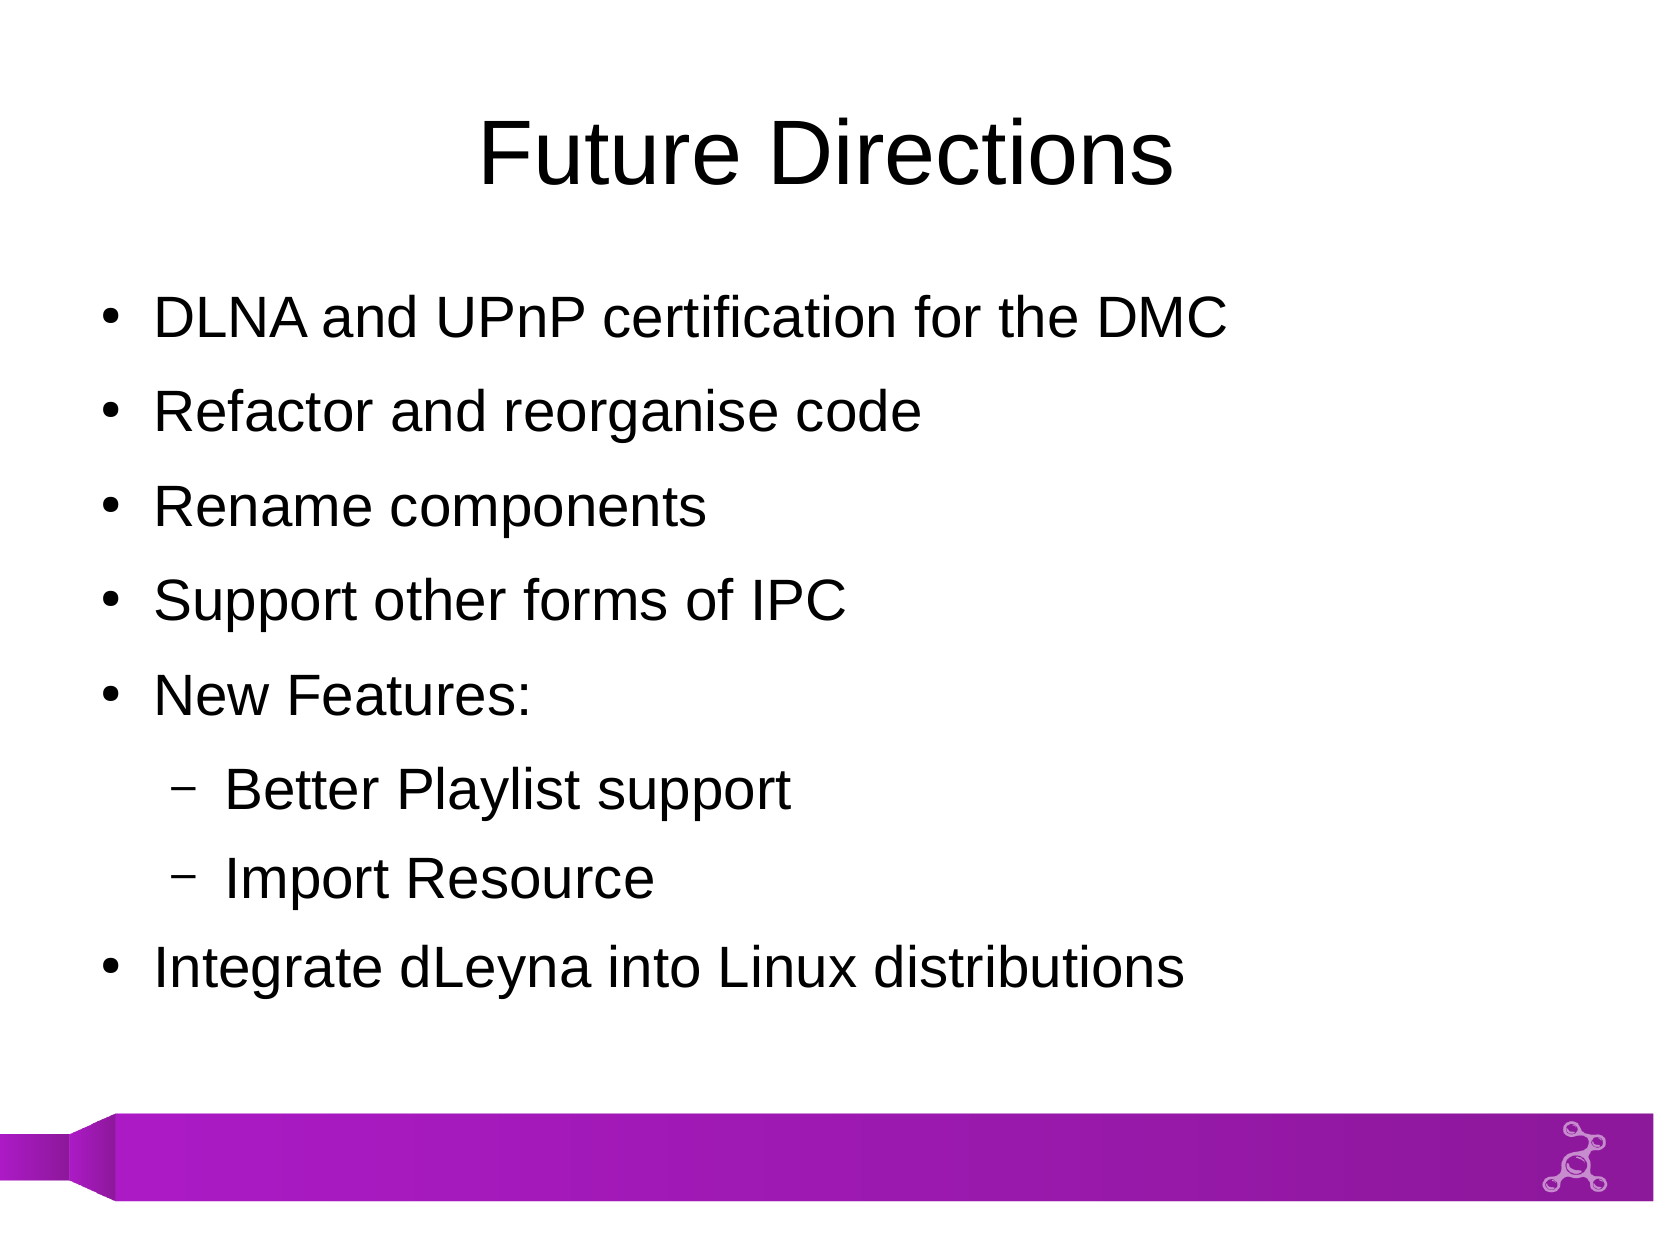

# Future Directions
DLNA and UPnP certification for the DMC
Refactor and reorganise code
Rename components
Support other forms of IPC
New Features:
Better Playlist support
Import Resource
Integrate dLeyna into Linux distributions